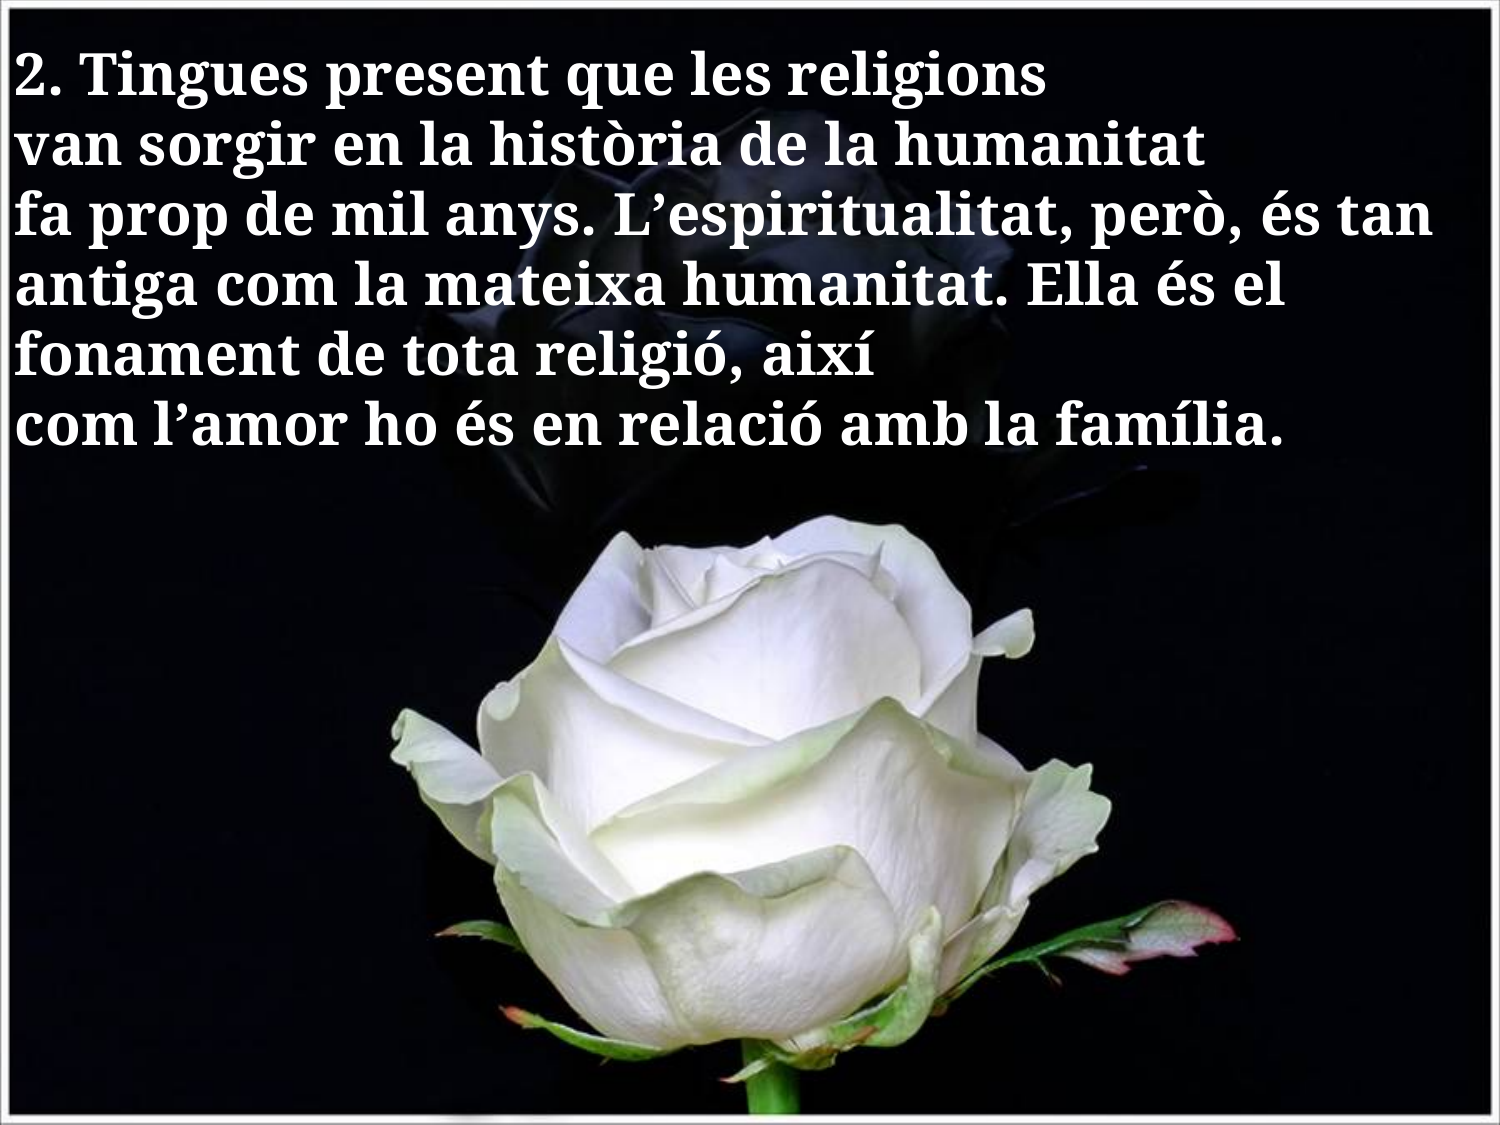

2. Tingues present que les religions
van sorgir en la història de la humanitat
fa prop de mil anys. L’espiritualitat, però, és tan antiga com la mateixa humanitat. Ella és el fonament de tota religió, així
com l’amor ho és en relació amb la família.